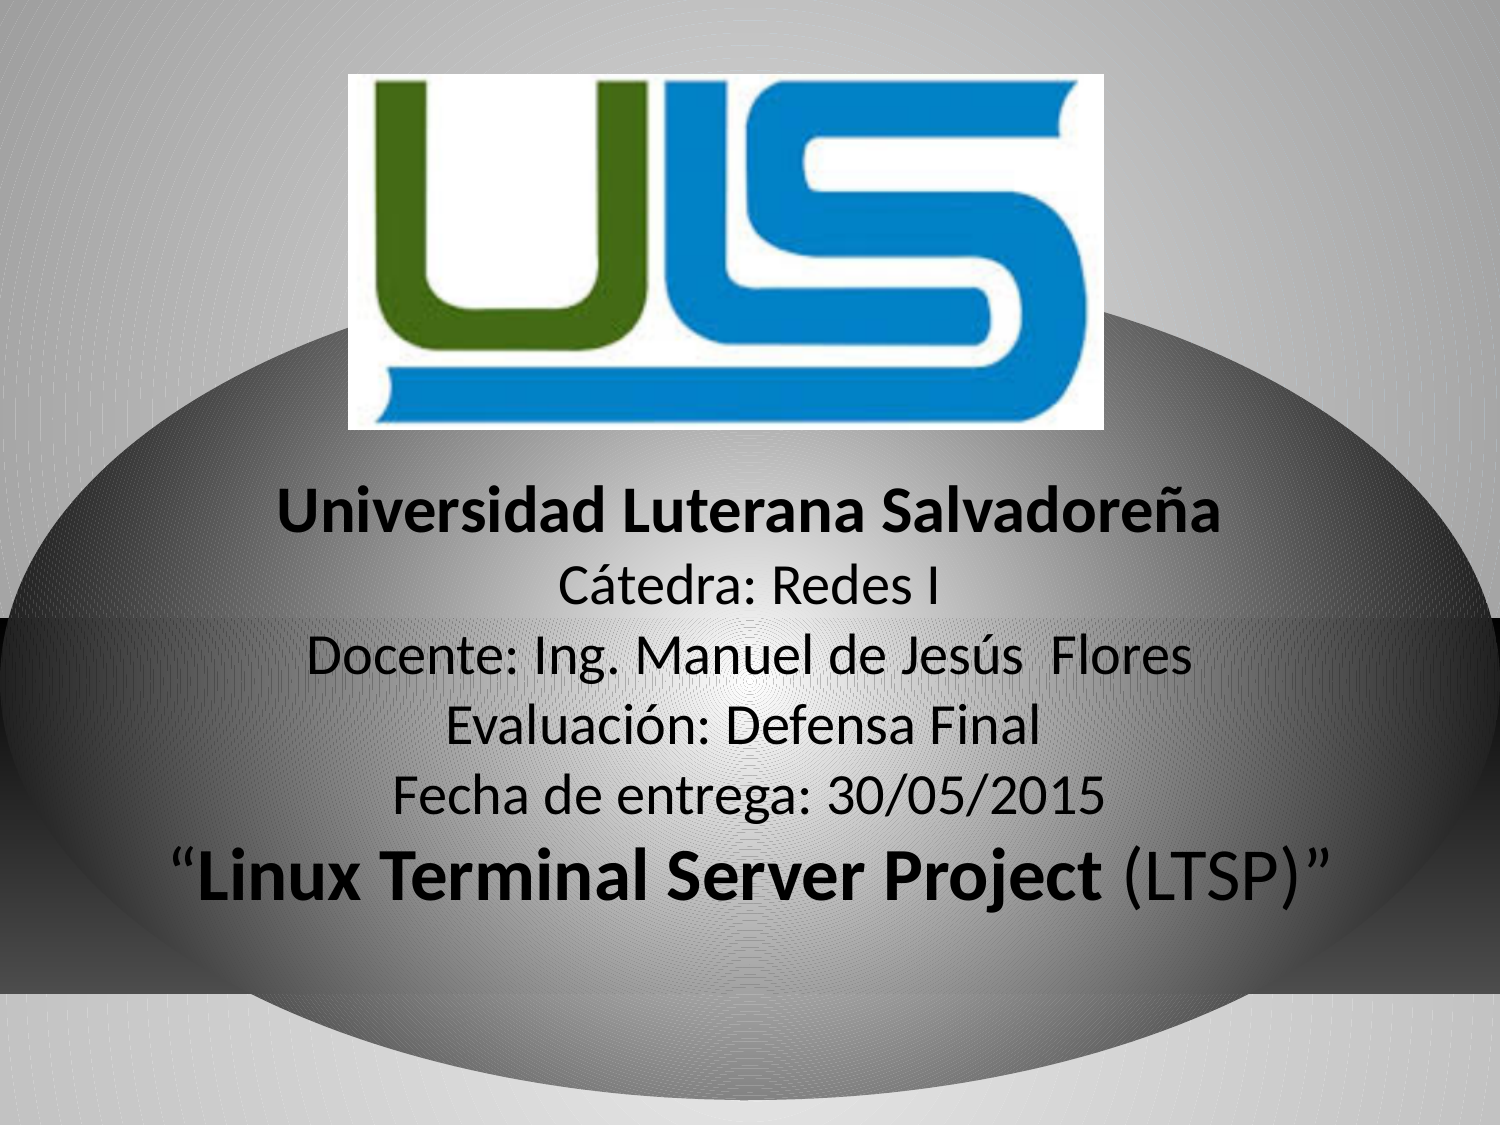

Universidad Luterana Salvadoreña
Cátedra: Redes I
Docente: Ing. Manuel de Jesús Flores
Evaluación: Defensa Final
Fecha de entrega: 30/05/2015
“Linux Terminal Server Project (LTSP)”